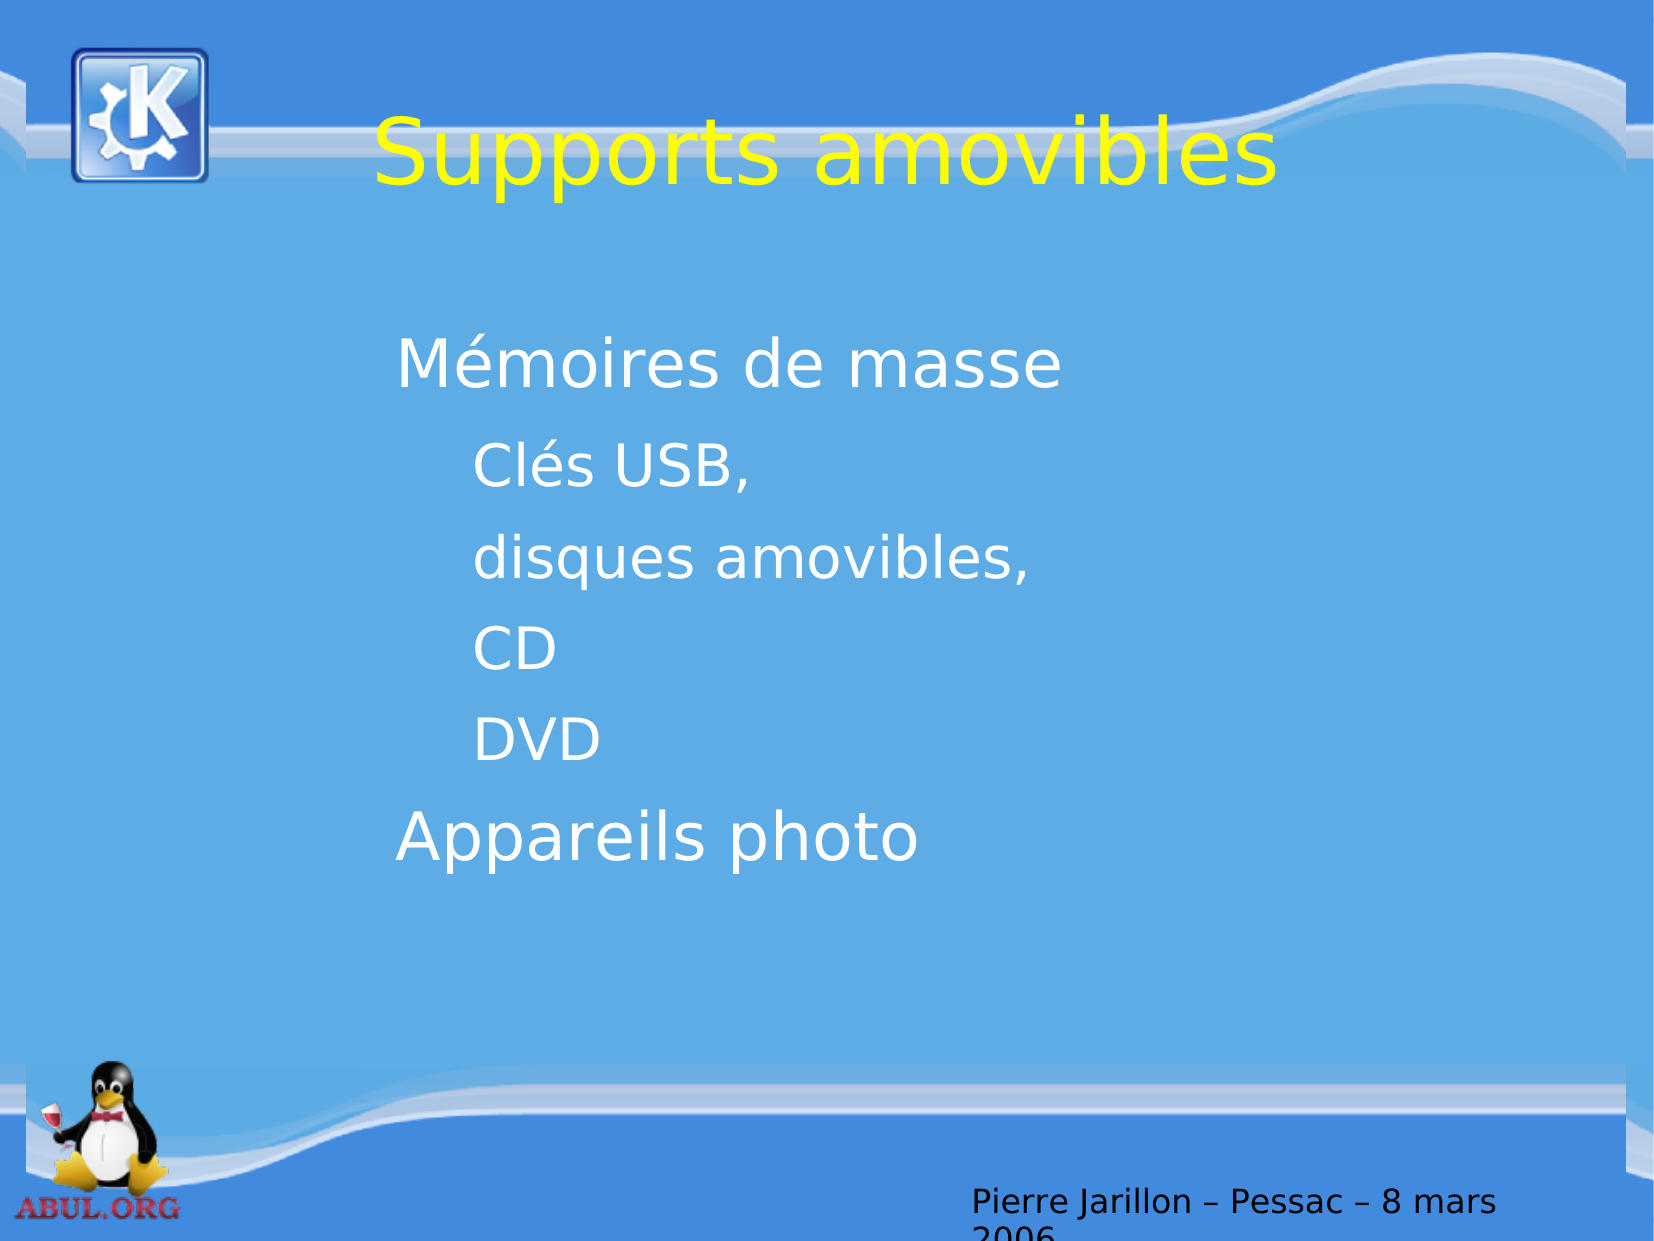

# Supports amovibles
Mémoires de masse
Clés USB,
disques amovibles,
CD
DVD
Appareils photo
Pierre Jarillon – Pessac – 8 mars 2006